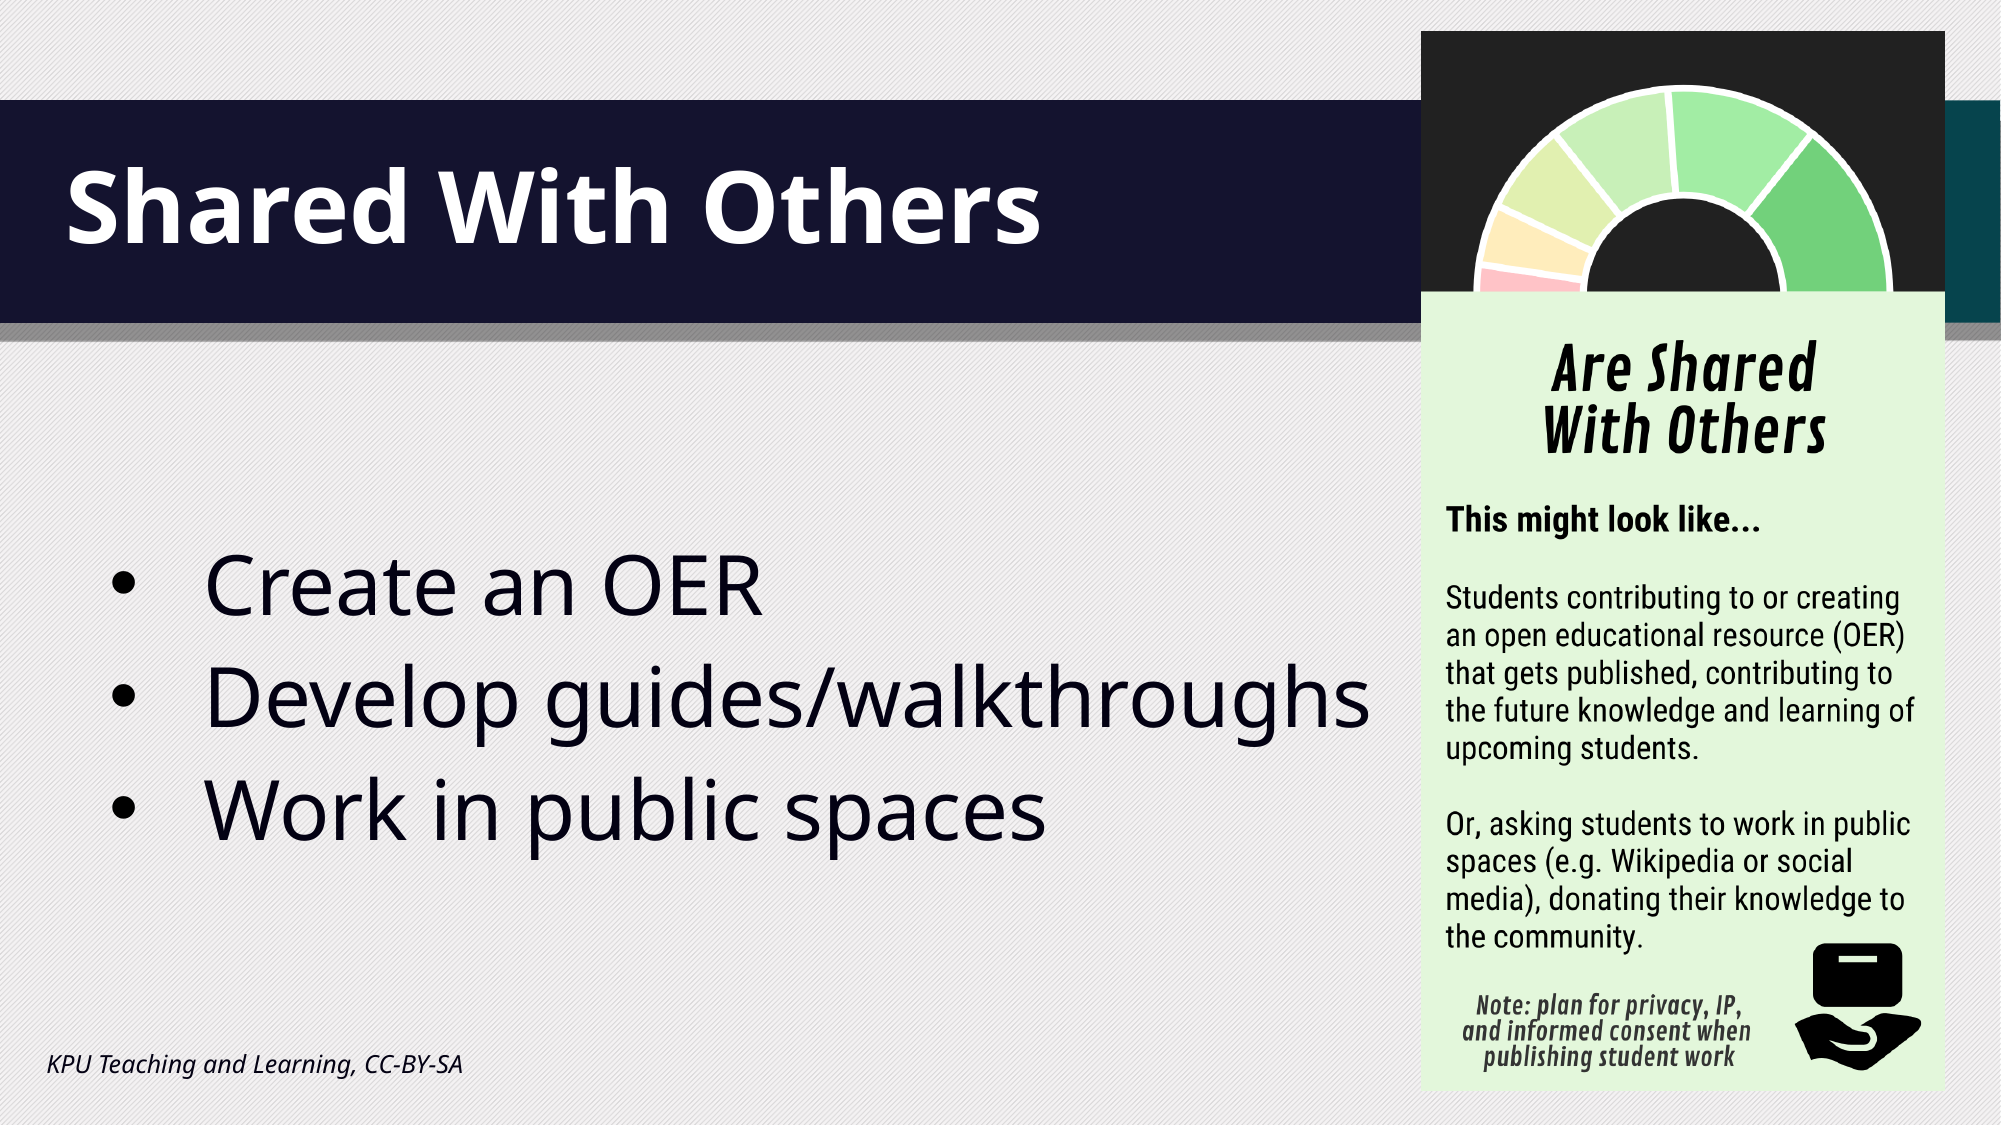

# Shared With Others
Create an OER
Develop guides/walkthroughs
Work in public spaces
KPU Teaching and Learning, CC-BY-SA